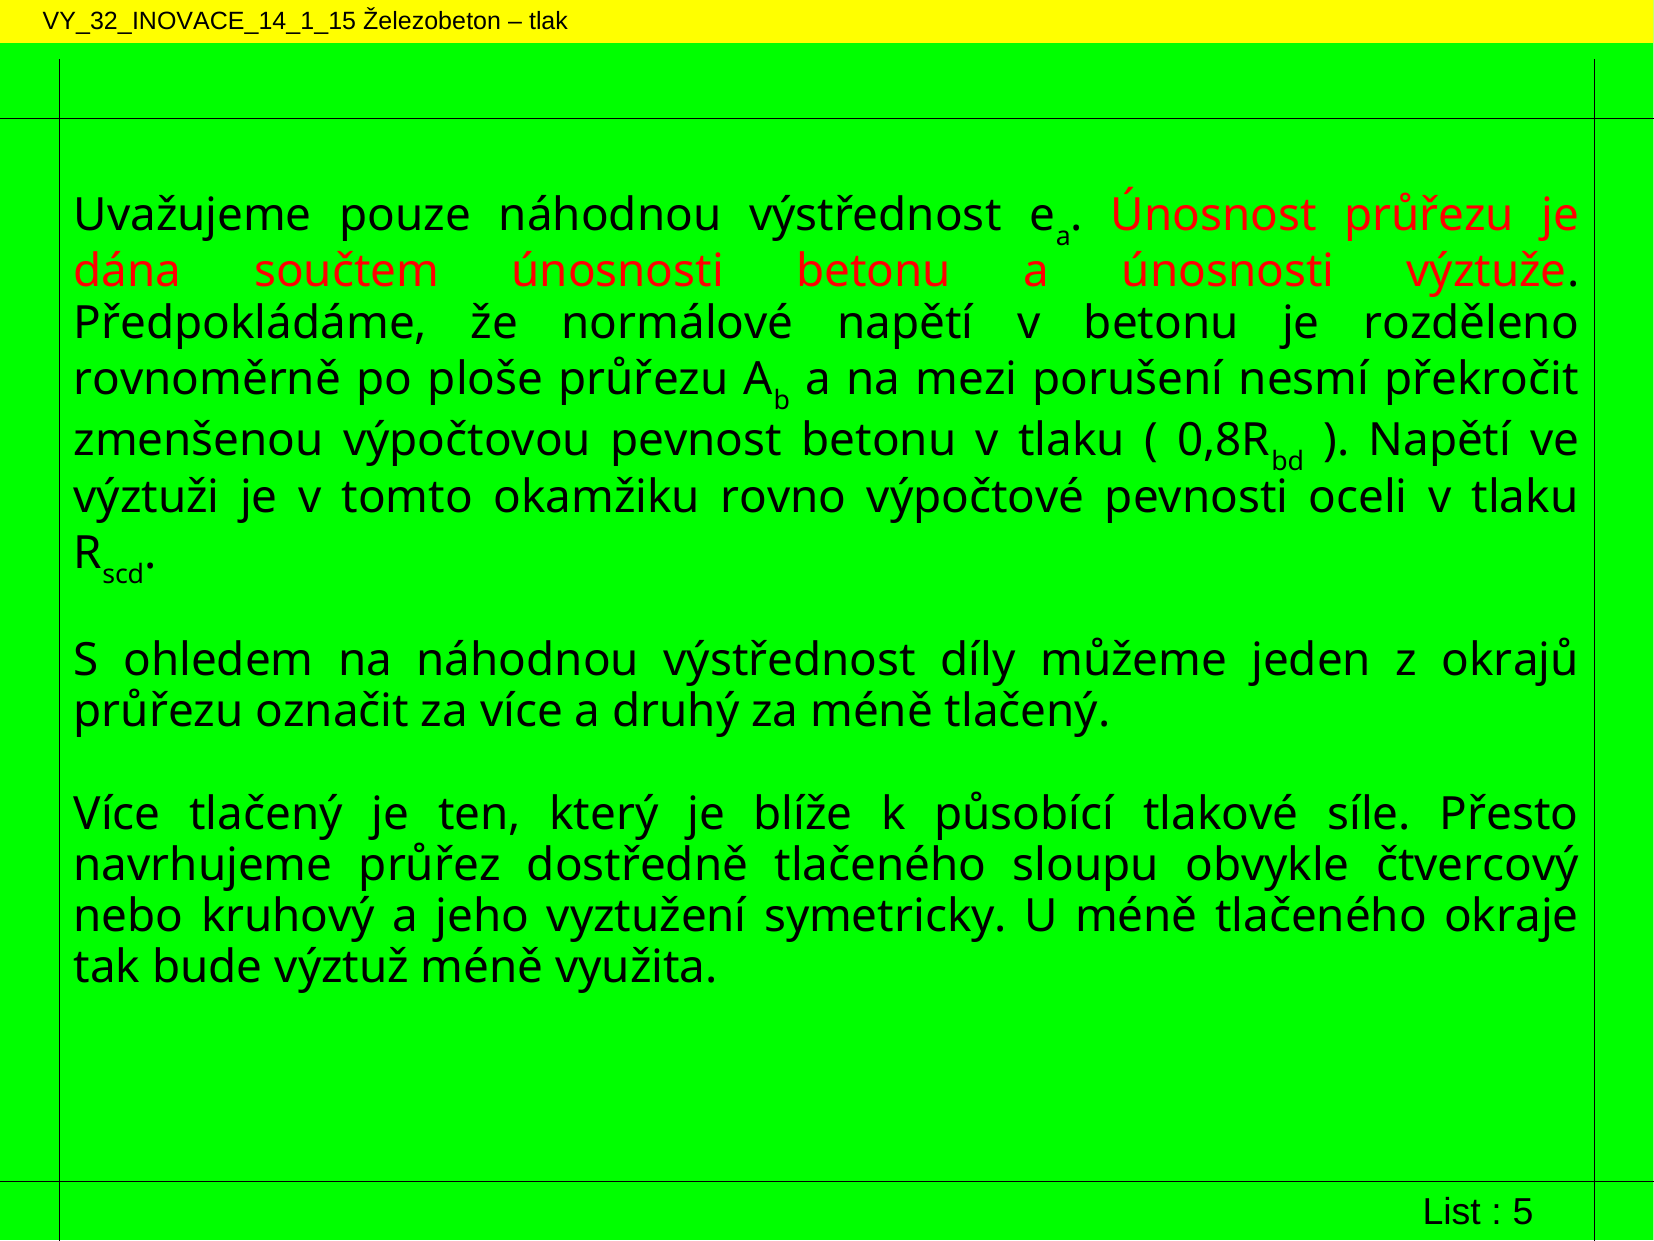

VY_32_INOVACE_14_1_15 Železobeton – tlak
Uvažujeme pouze náhodnou výstřednost ea. Únosnost průřezu je dána součtem únosnosti betonu a únosnosti výztuže. Předpokládáme, že normálové napětí v betonu je rozděleno rovnoměrně po ploše průřezu Ab a na mezi porušení nesmí překročit zmenšenou výpočtovou pevnost betonu v tlaku ( 0,8Rbd ). Napětí ve výztuži je v tomto okamžiku rovno výpočtové pevnosti oceli v tlaku Rscd.
S ohledem na náhodnou výstřednost díly můžeme jeden z okrajů průřezu označit za více a druhý za méně tlačený.
Více tlačený je ten, který je blíže k působící tlakové síle. Přesto navrhujeme průřez dostředně tlačeného sloupu obvykle čtvercový nebo kruhový a jeho vyztužení symetricky. U méně tlačeného okraje tak bude výztuž méně využita.
List :